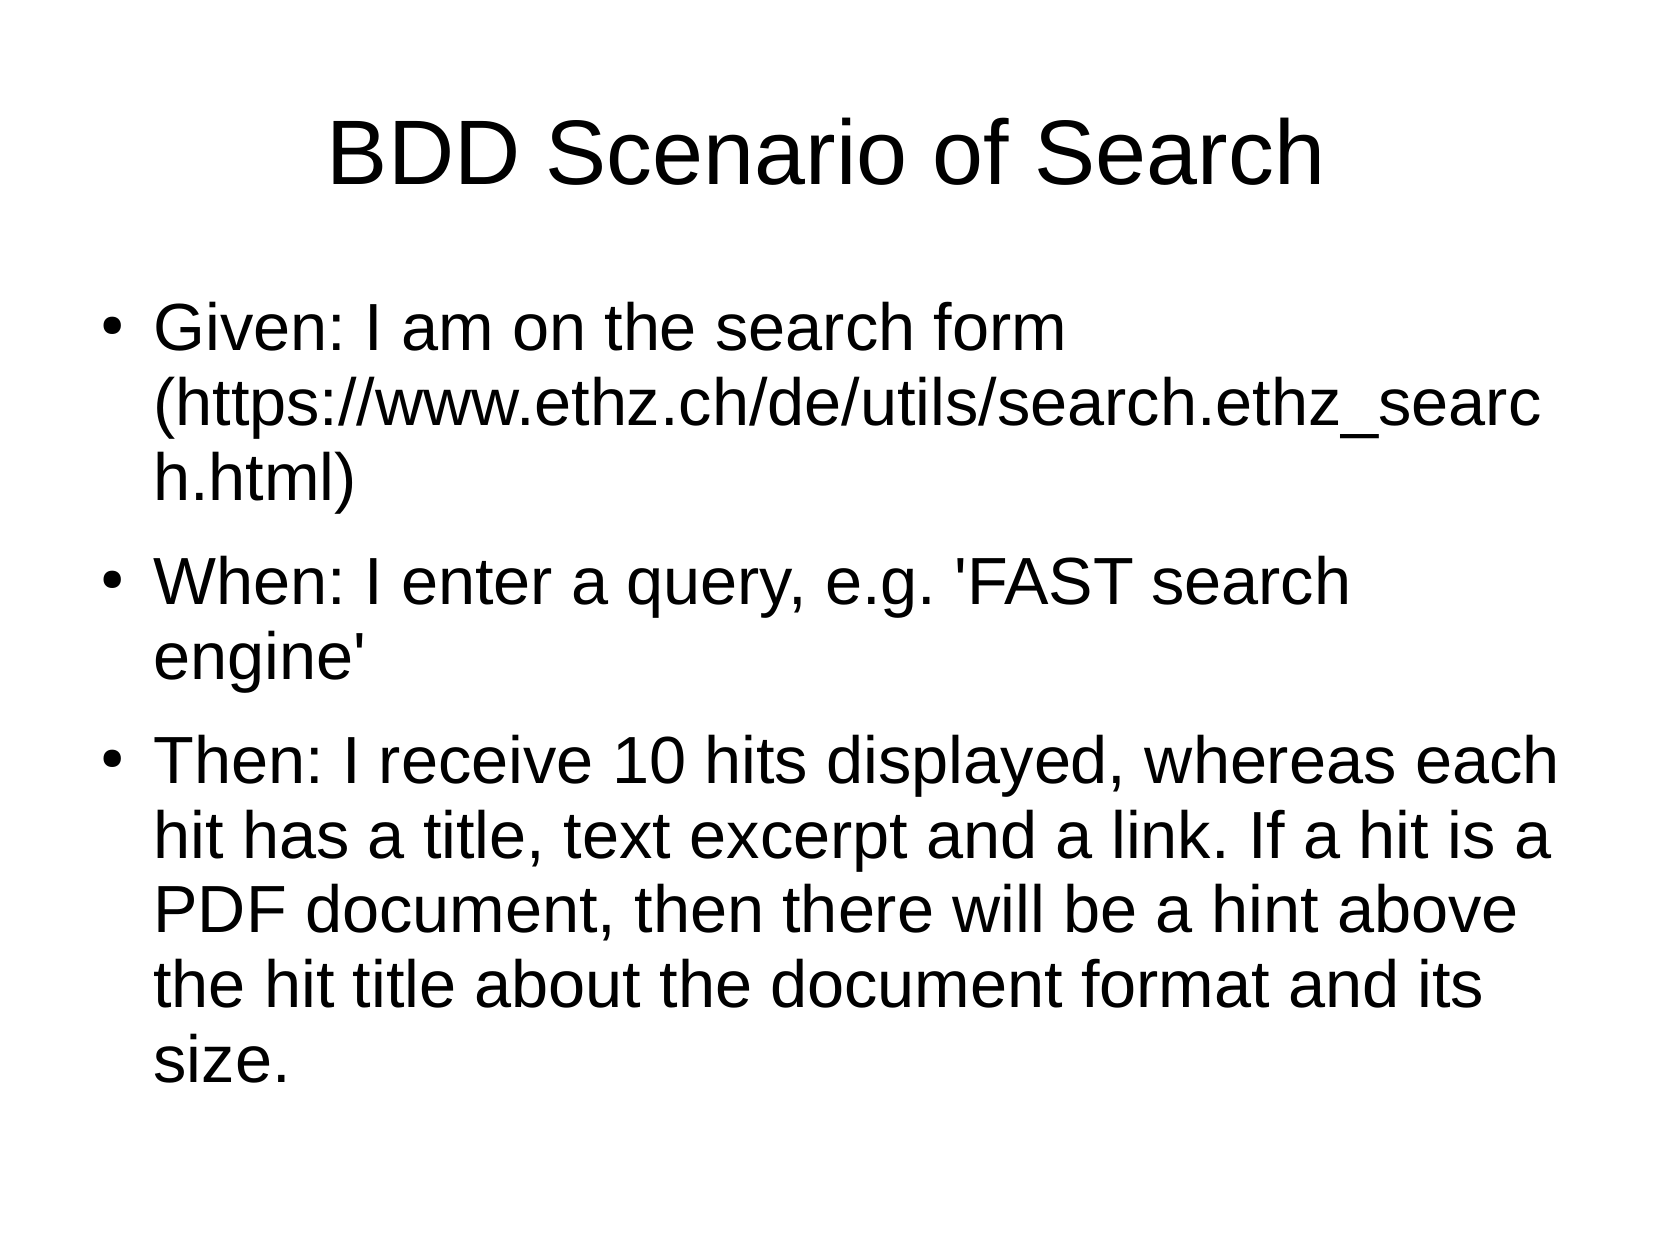

# BDD Scenario of Search
Given: I am on the search form (https://www.ethz.ch/de/utils/search.ethz_search.html)
When: I enter a query, e.g. 'FAST search engine'
Then: I receive 10 hits displayed, whereas each hit has a title, text excerpt and a link. If a hit is a PDF document, then there will be a hint above the hit title about the document format and its size.